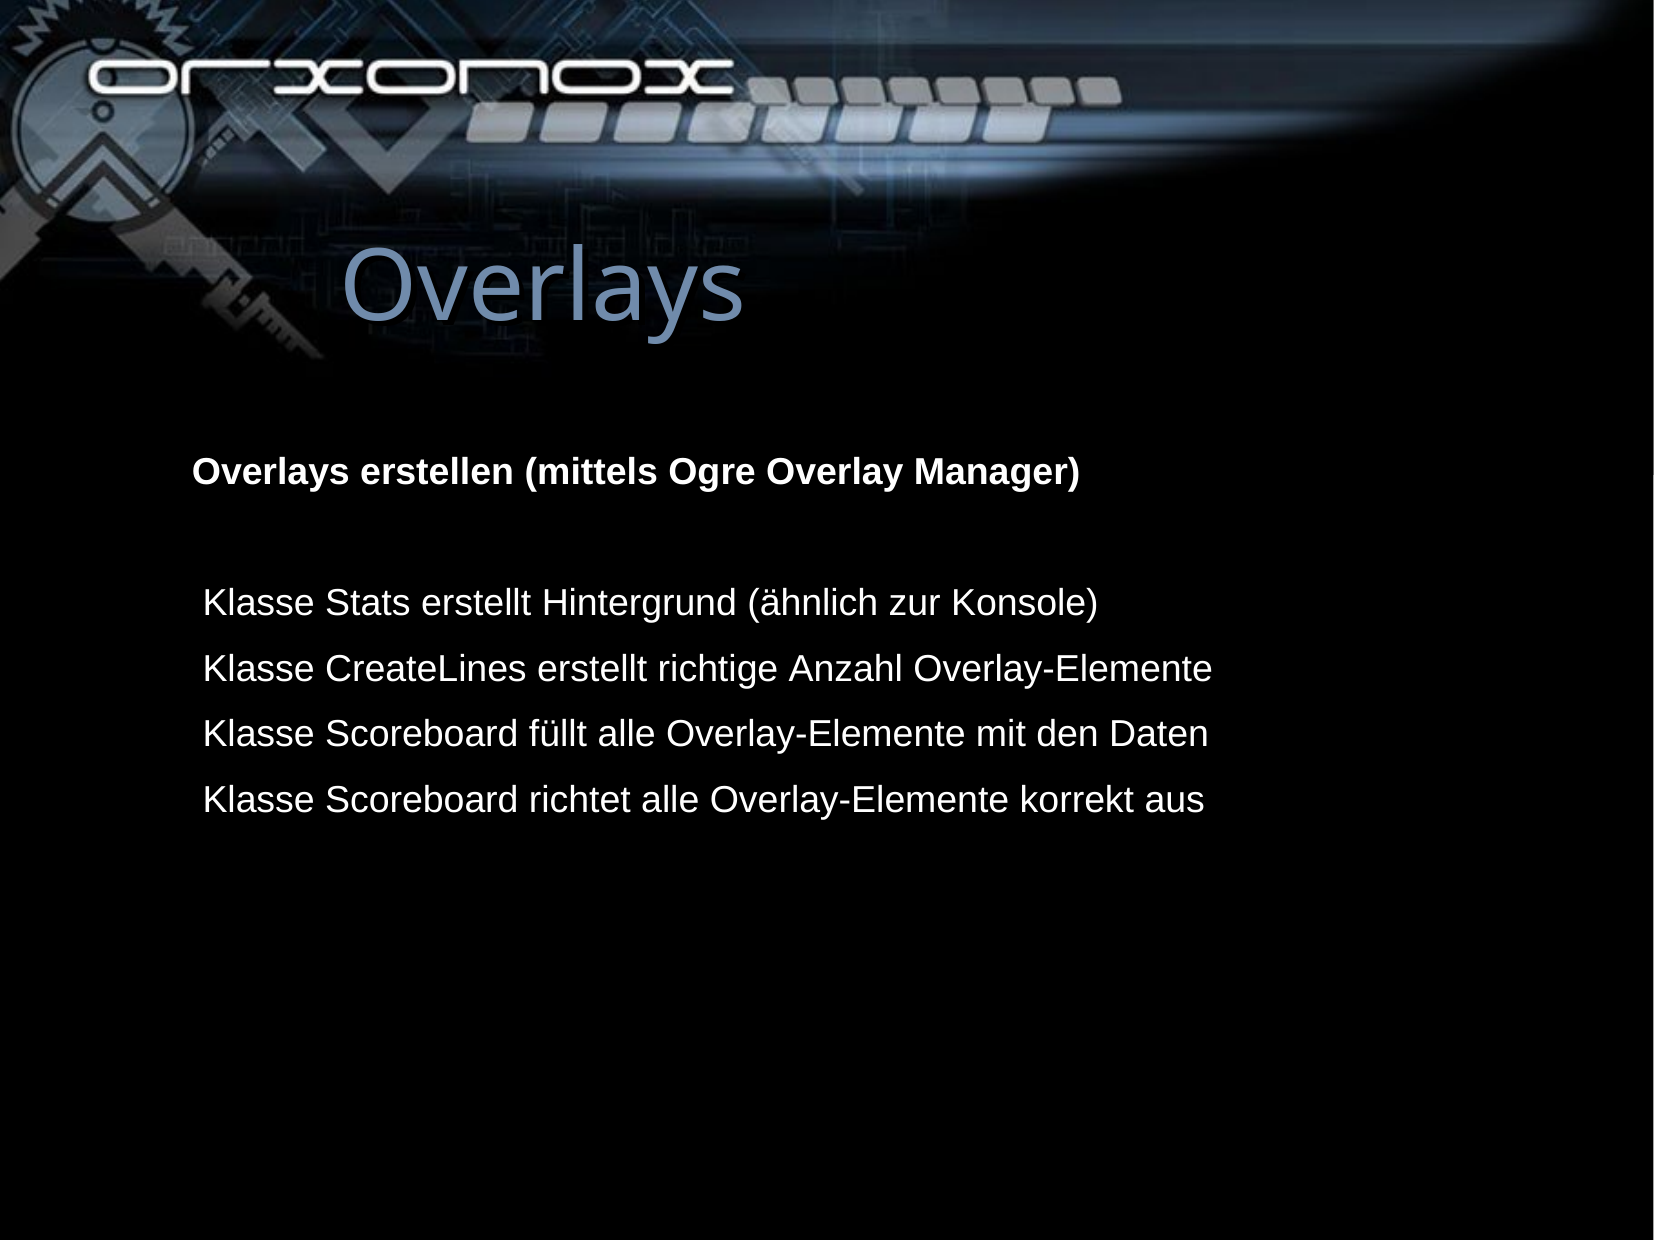

Overlays
Overlays erstellen (mittels Ogre Overlay Manager)
 Klasse Stats erstellt Hintergrund (ähnlich zur Konsole)
 Klasse CreateLines erstellt richtige Anzahl Overlay-Elemente
 Klasse Scoreboard füllt alle Overlay-Elemente mit den Daten
 Klasse Scoreboard richtet alle Overlay-Elemente korrekt aus